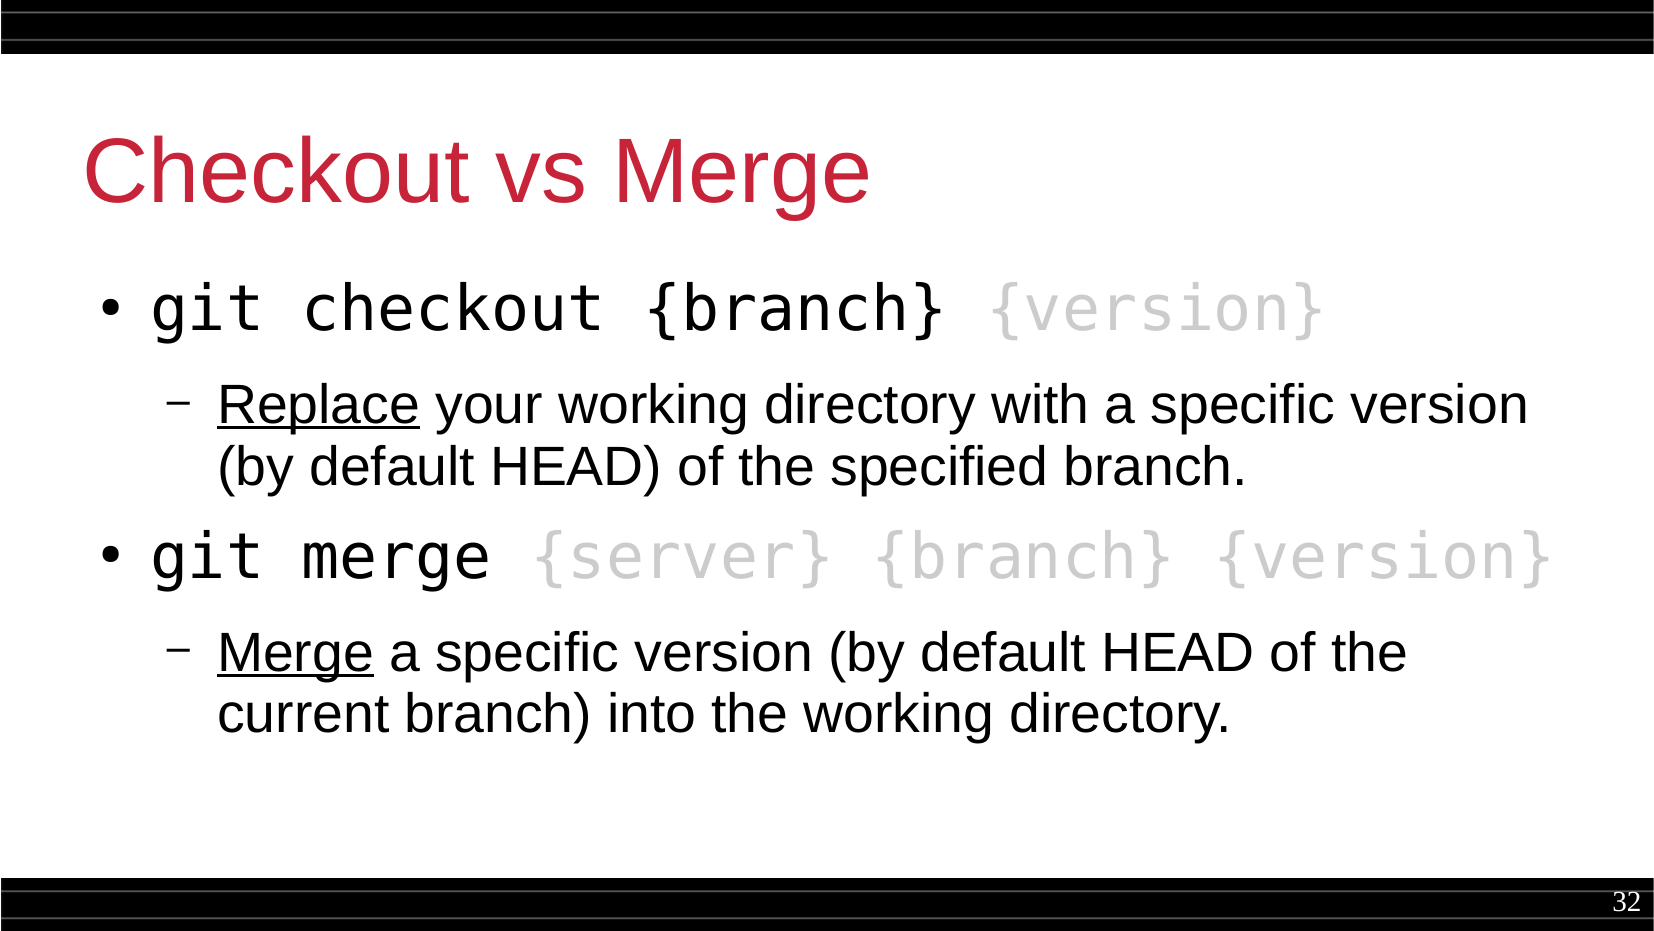

# Checkout vs Merge
git checkout {branch} {version}
Replace your working directory with a specific version (by default HEAD) of the specified branch.
git merge {server} {branch} {version}
Merge a specific version (by default HEAD of the current branch) into the working directory.